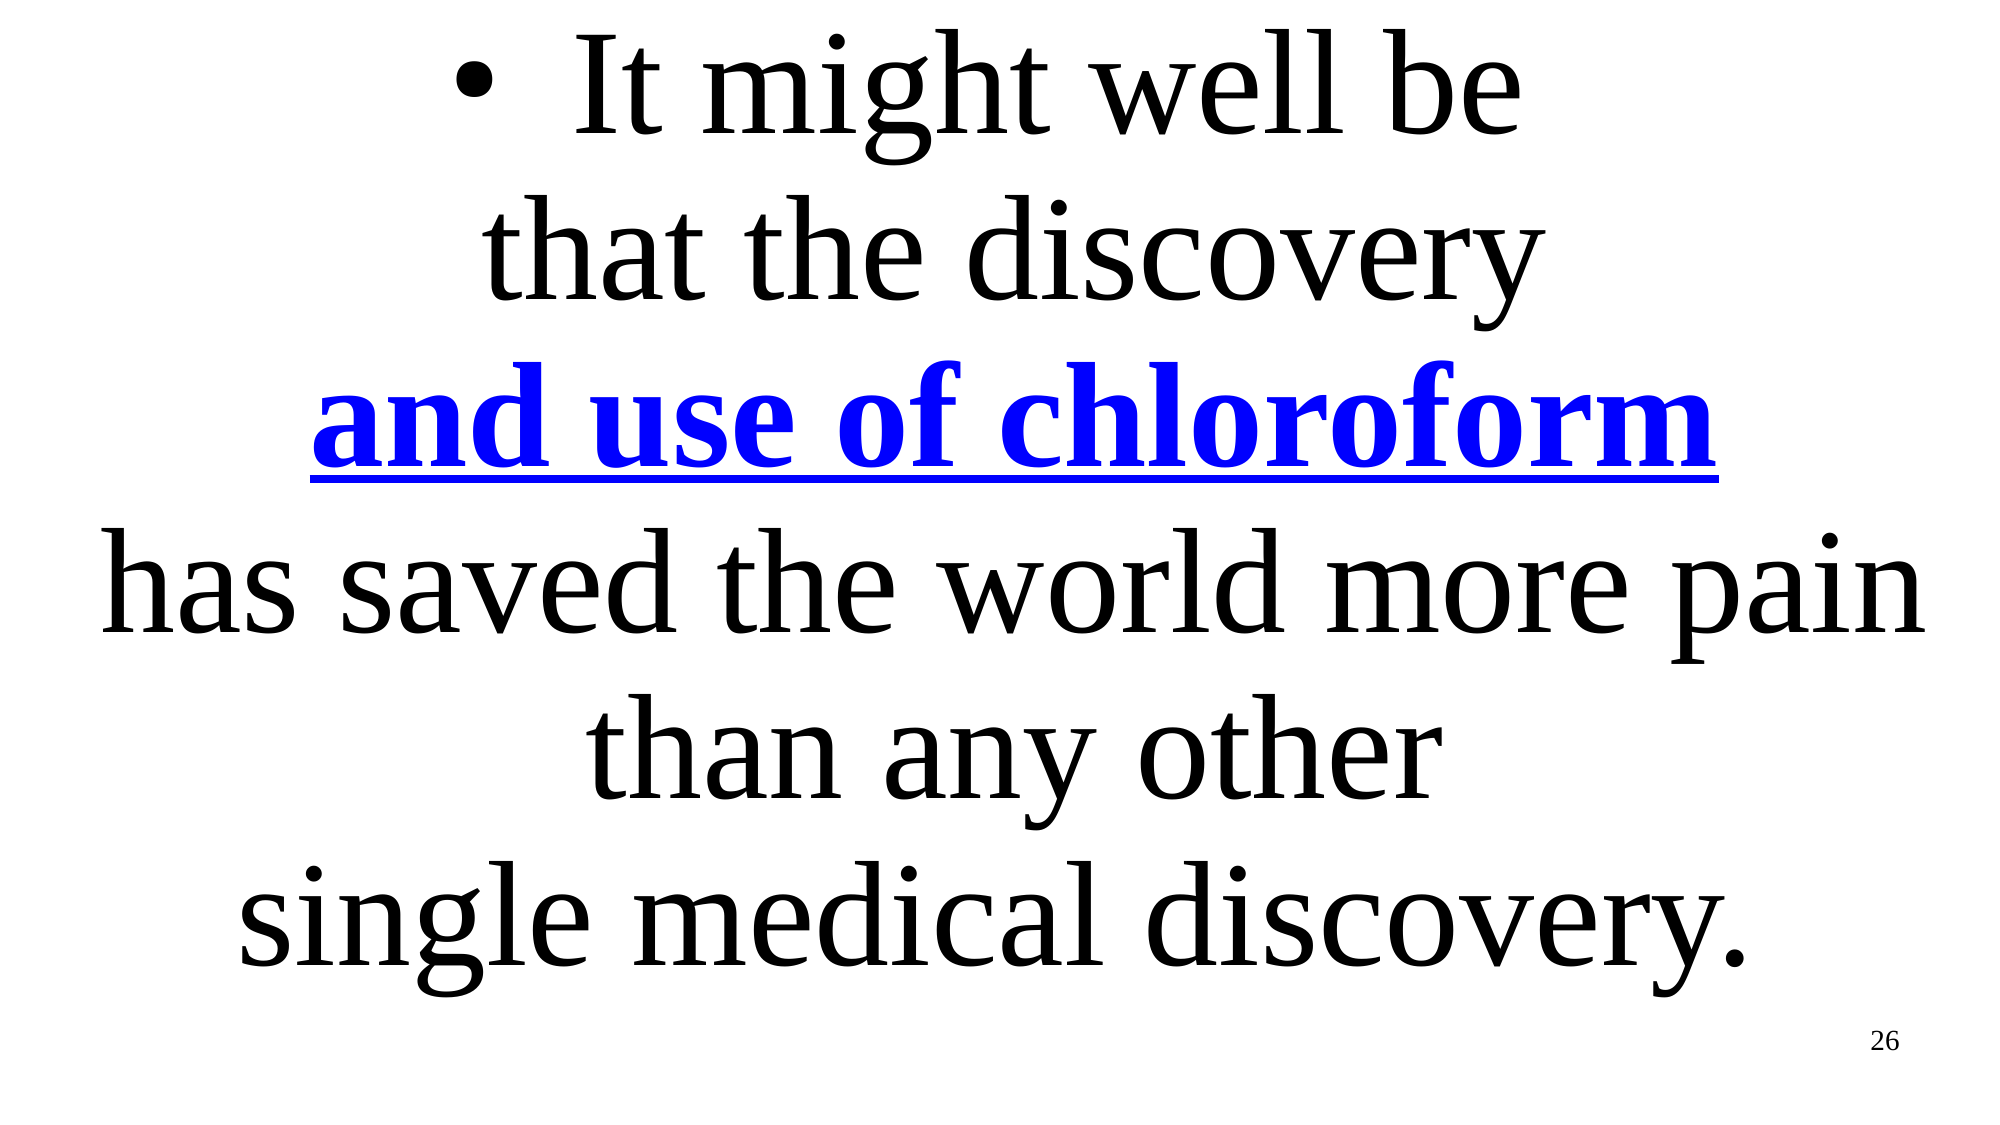

# It might well be that the discovery and use of chloroform has saved the world more pain than any other single medical discovery.
26